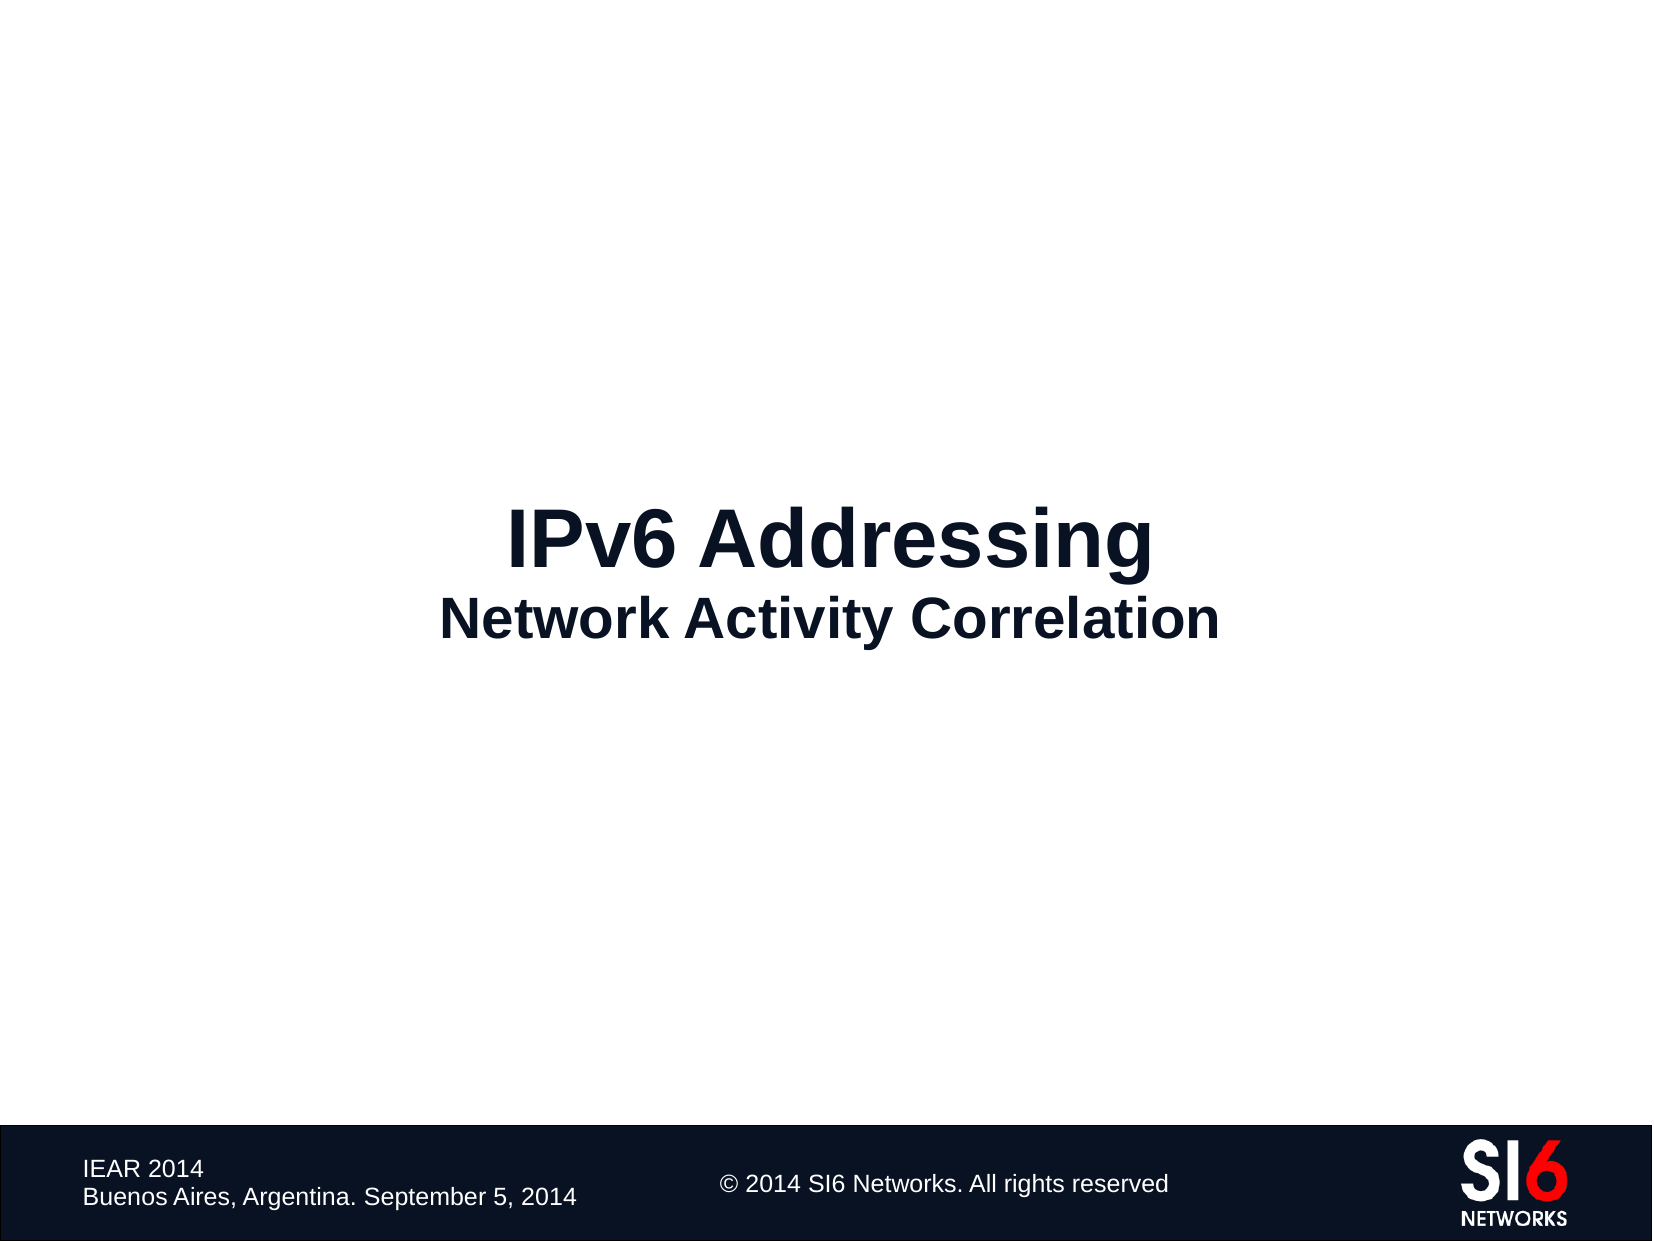

# IPv6 Addressing Network Activity Correlation
16